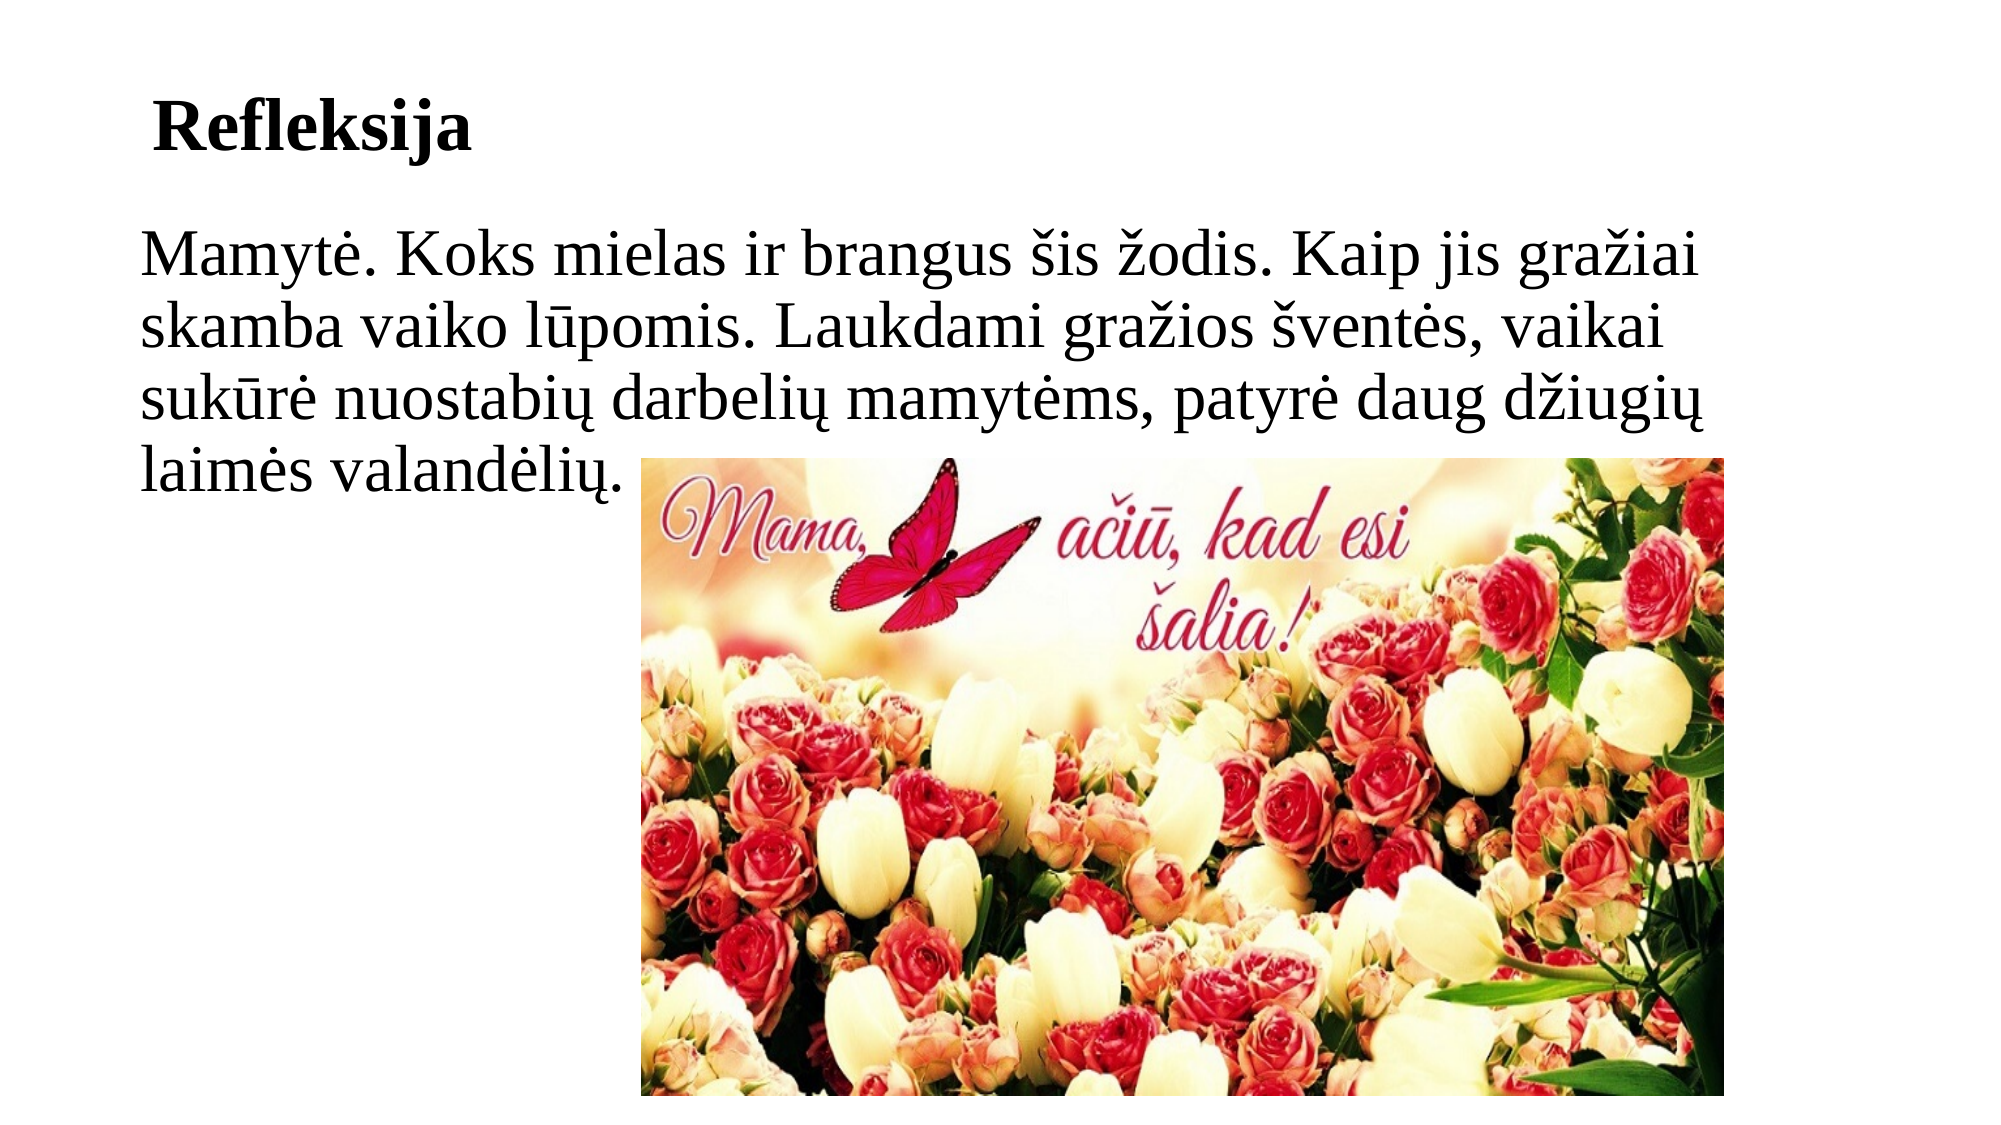

# Refleksija
Mamytė. Koks mielas ir brangus šis žodis. Kaip jis gražiai skamba vaiko lūpomis. Laukdami gražios šventės, vaikai sukūrė nuostabių darbelių mamytėms, patyrė daug džiugių laimės valandėlių.